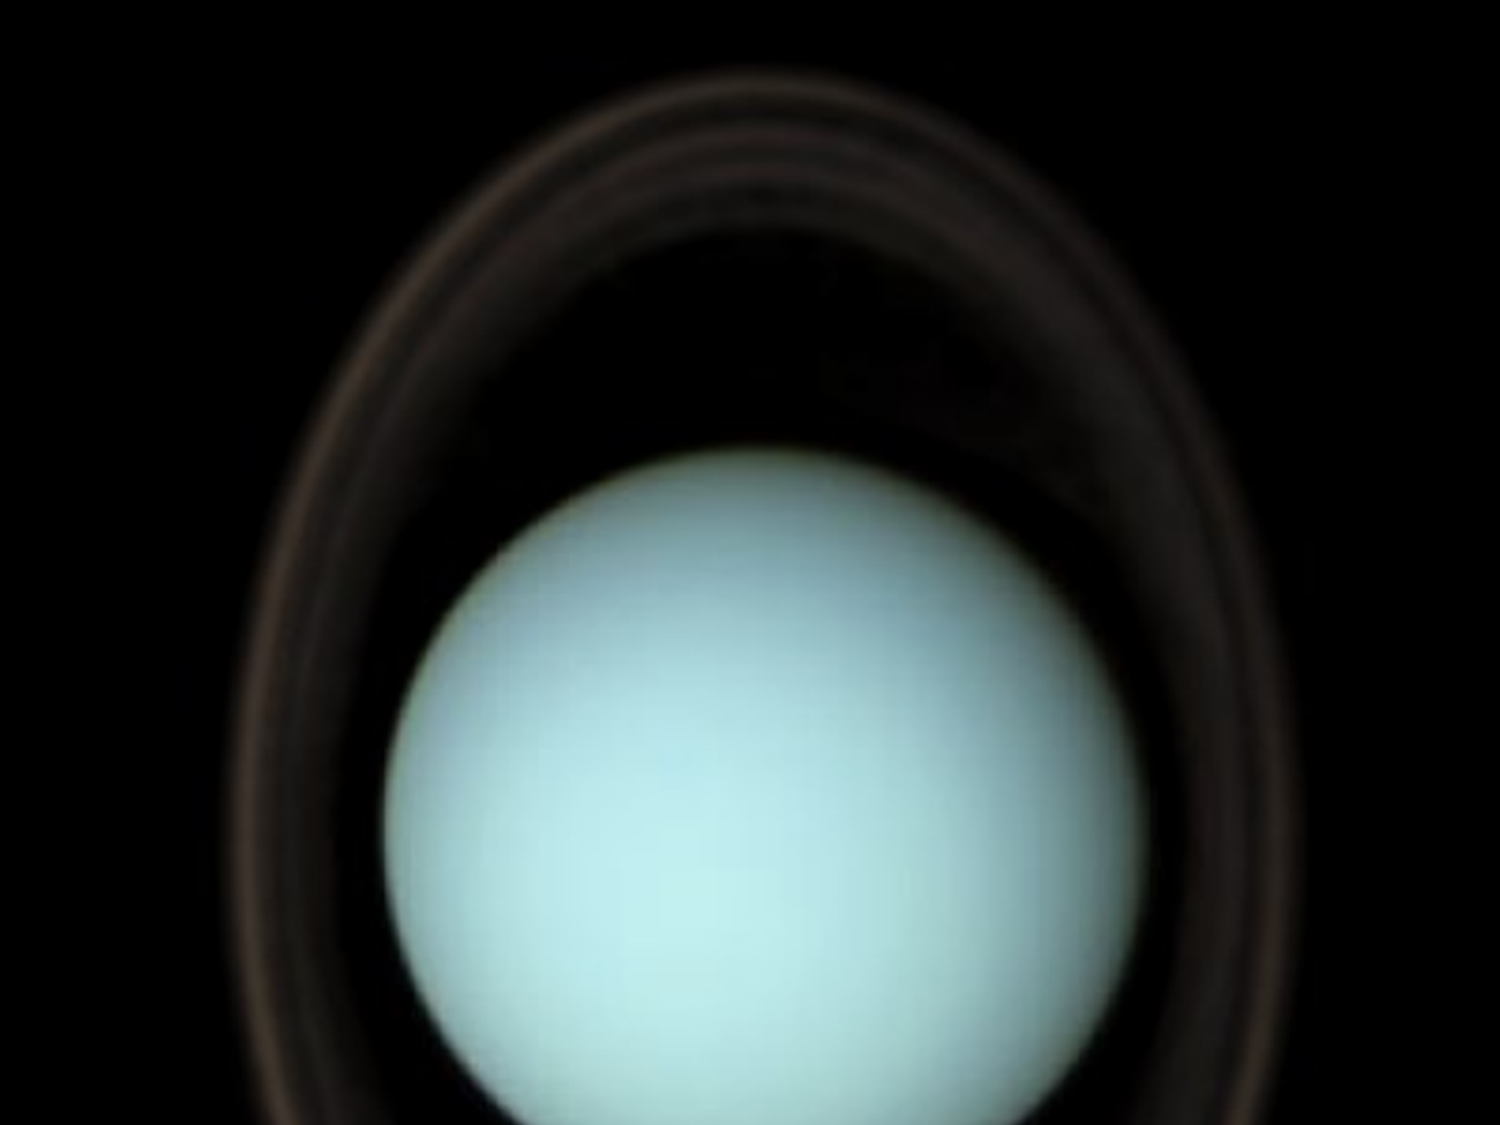

# ZANIMIVOSTI
Uranu pravimo tudi obrnjen planet
njegova os je nagnjena za 98°, zemljina pa za 23°
vzrok za to je najverjetneje trk z drugim planetom
zaradi nagnjenosti ima en pol 42 let noč drugi pa 42 let dan
planet je do sedaj raziskovali le eno plovilo Voyager 2